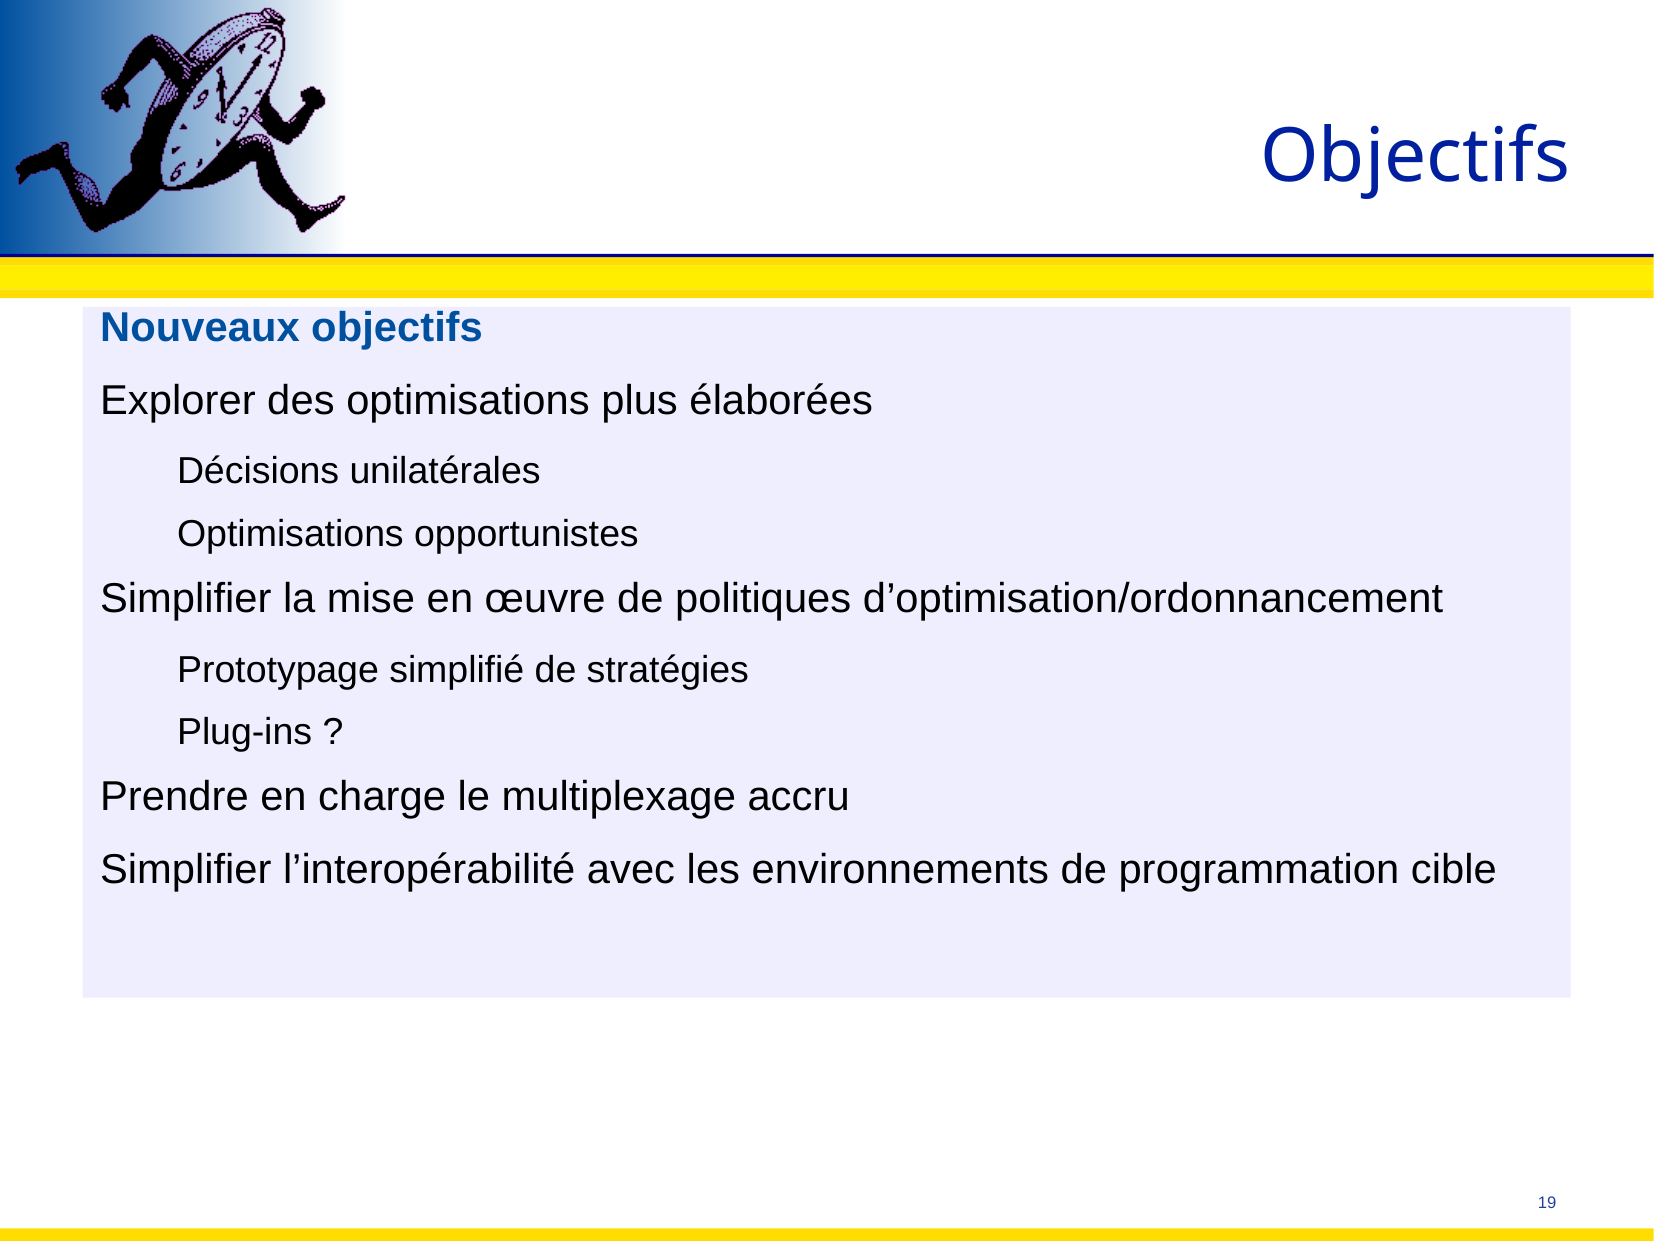

# Objectifs
Nouveaux objectifs
Explorer des optimisations plus élaborées
Décisions unilatérales
Optimisations opportunistes
Simplifier la mise en œuvre de politiques d’optimisation/ordonnancement
Prototypage simplifié de stratégies
Plug-ins ?
Prendre en charge le multiplexage accru
Simplifier l’interopérabilité avec les environnements de programmation cible